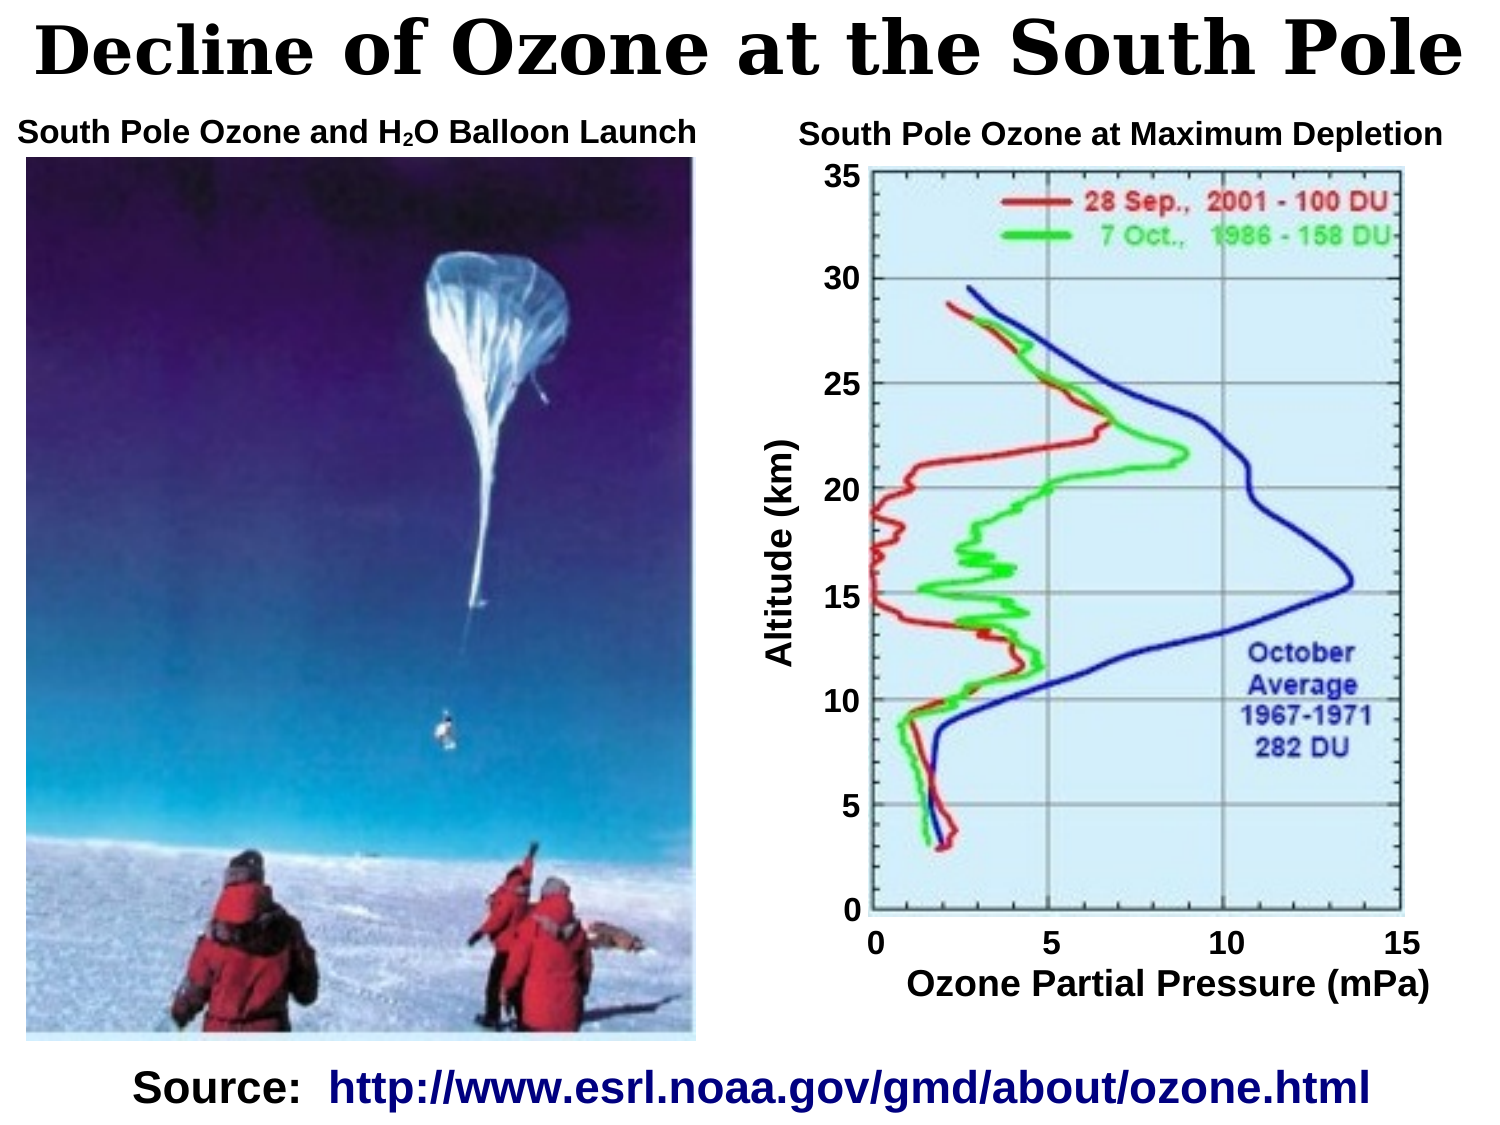

Decline of Ozone at the South Pole
South Pole Ozone and H2O Balloon Launch
South Pole Ozone at Maximum Depletion
35
30
25
20
Altitude (km)
15
10
 5
0
0 5 10 15
Ozone Partial Pressure (mPa)
Source: http://www.esrl.noaa.gov/gmd/about/ozone.html